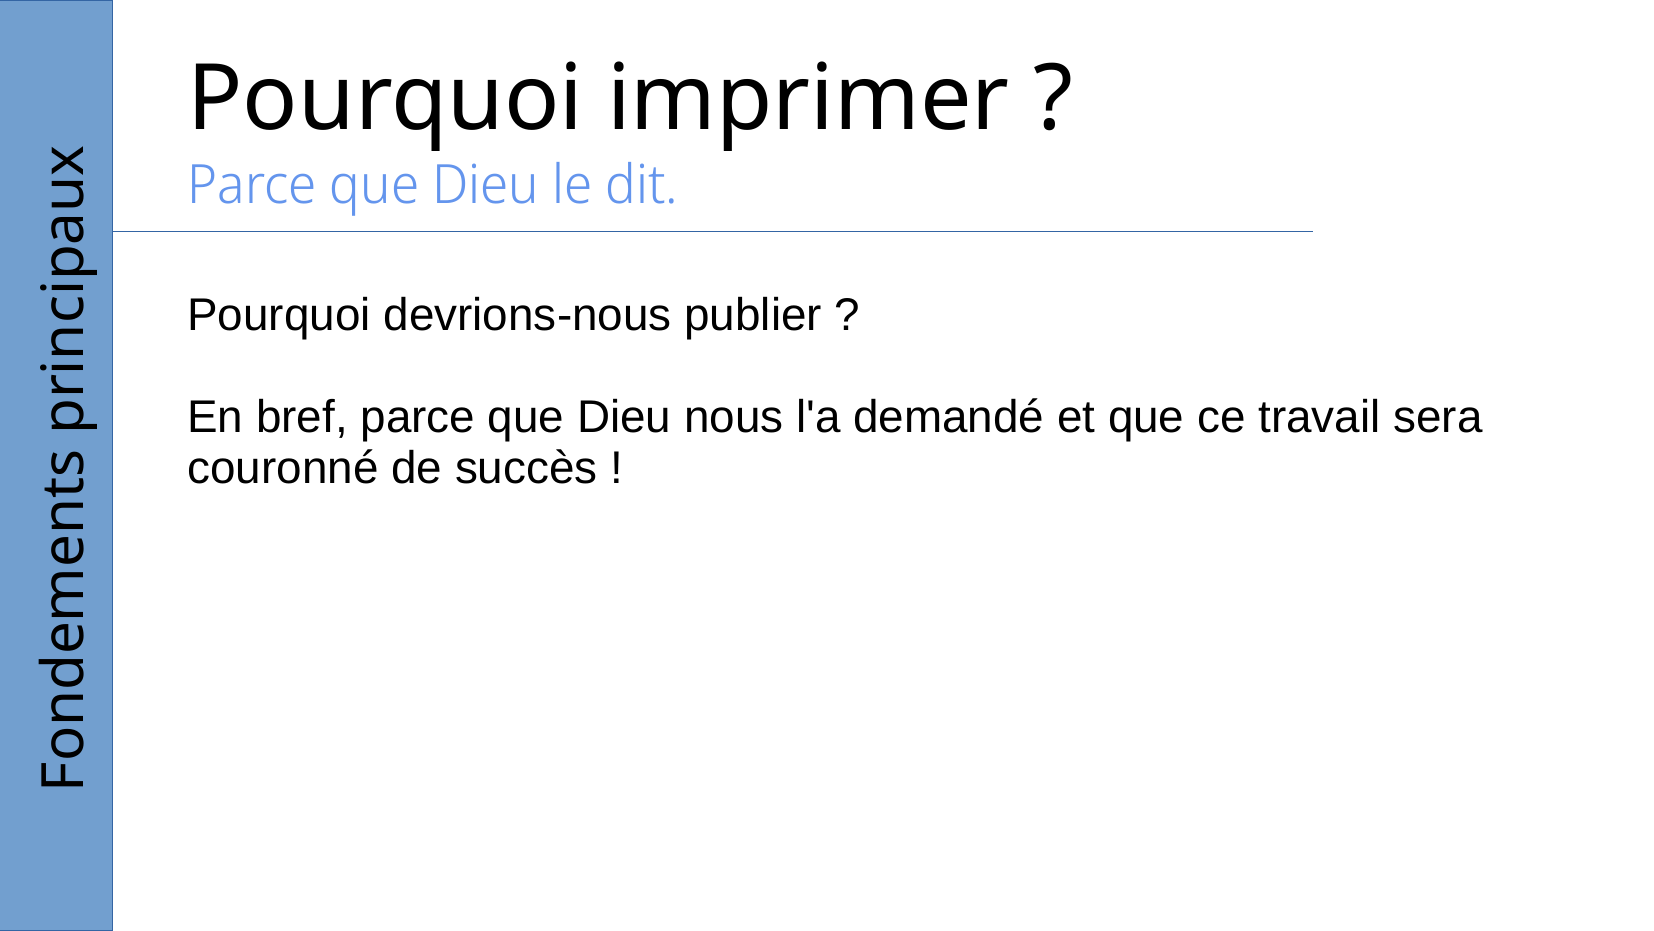

# Pourquoi imprimer ?
Parce que Dieu le dit.
Pourquoi devrions-nous publier ?
En bref, parce que Dieu nous l'a demandé et que ce travail sera couronné de succès !
Fondements principaux